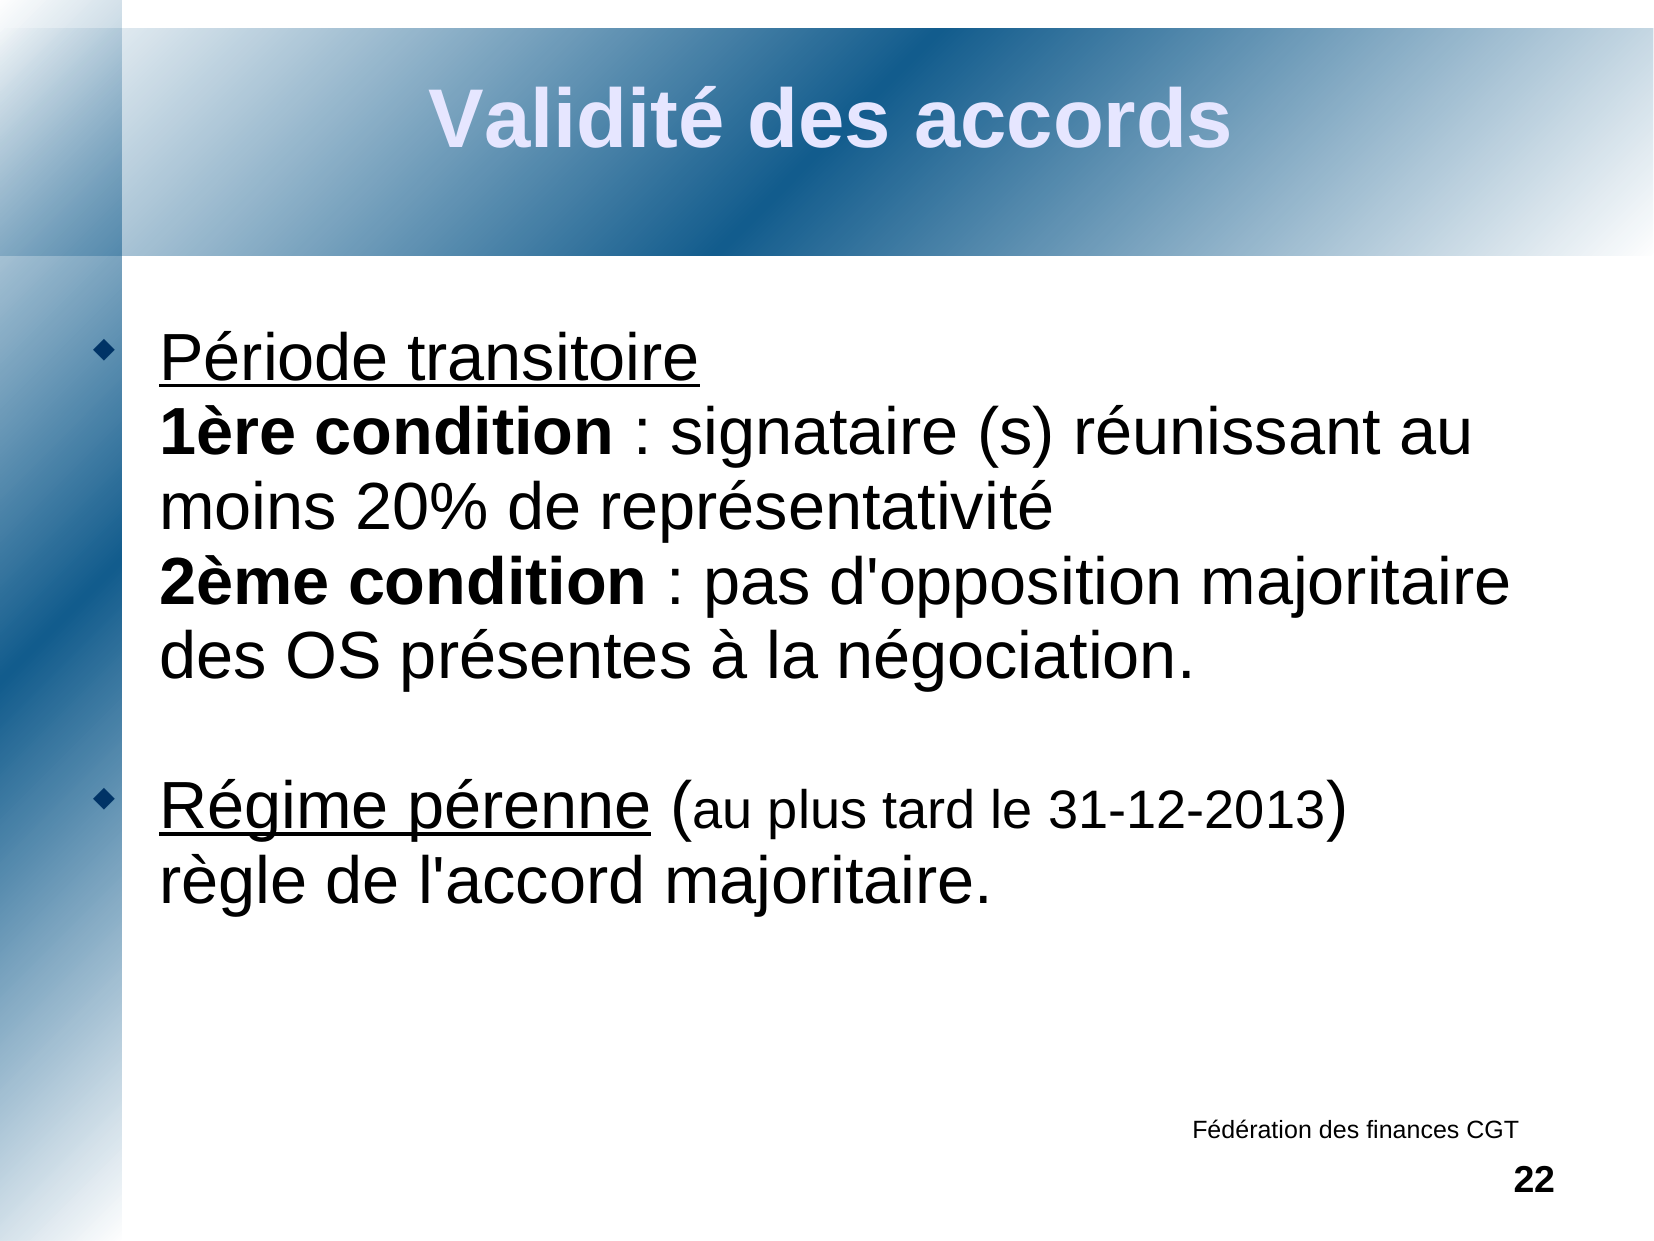

# Validité des accords
Période transitoire
1ère condition : signataire (s) réunissant au moins 20% de représentativité
2ème condition : pas d'opposition majoritaire des OS présentes à la négociation.
Régime pérenne (au plus tard le 31-12-2013)
règle de l'accord majoritaire.
Fédération des finances CGT